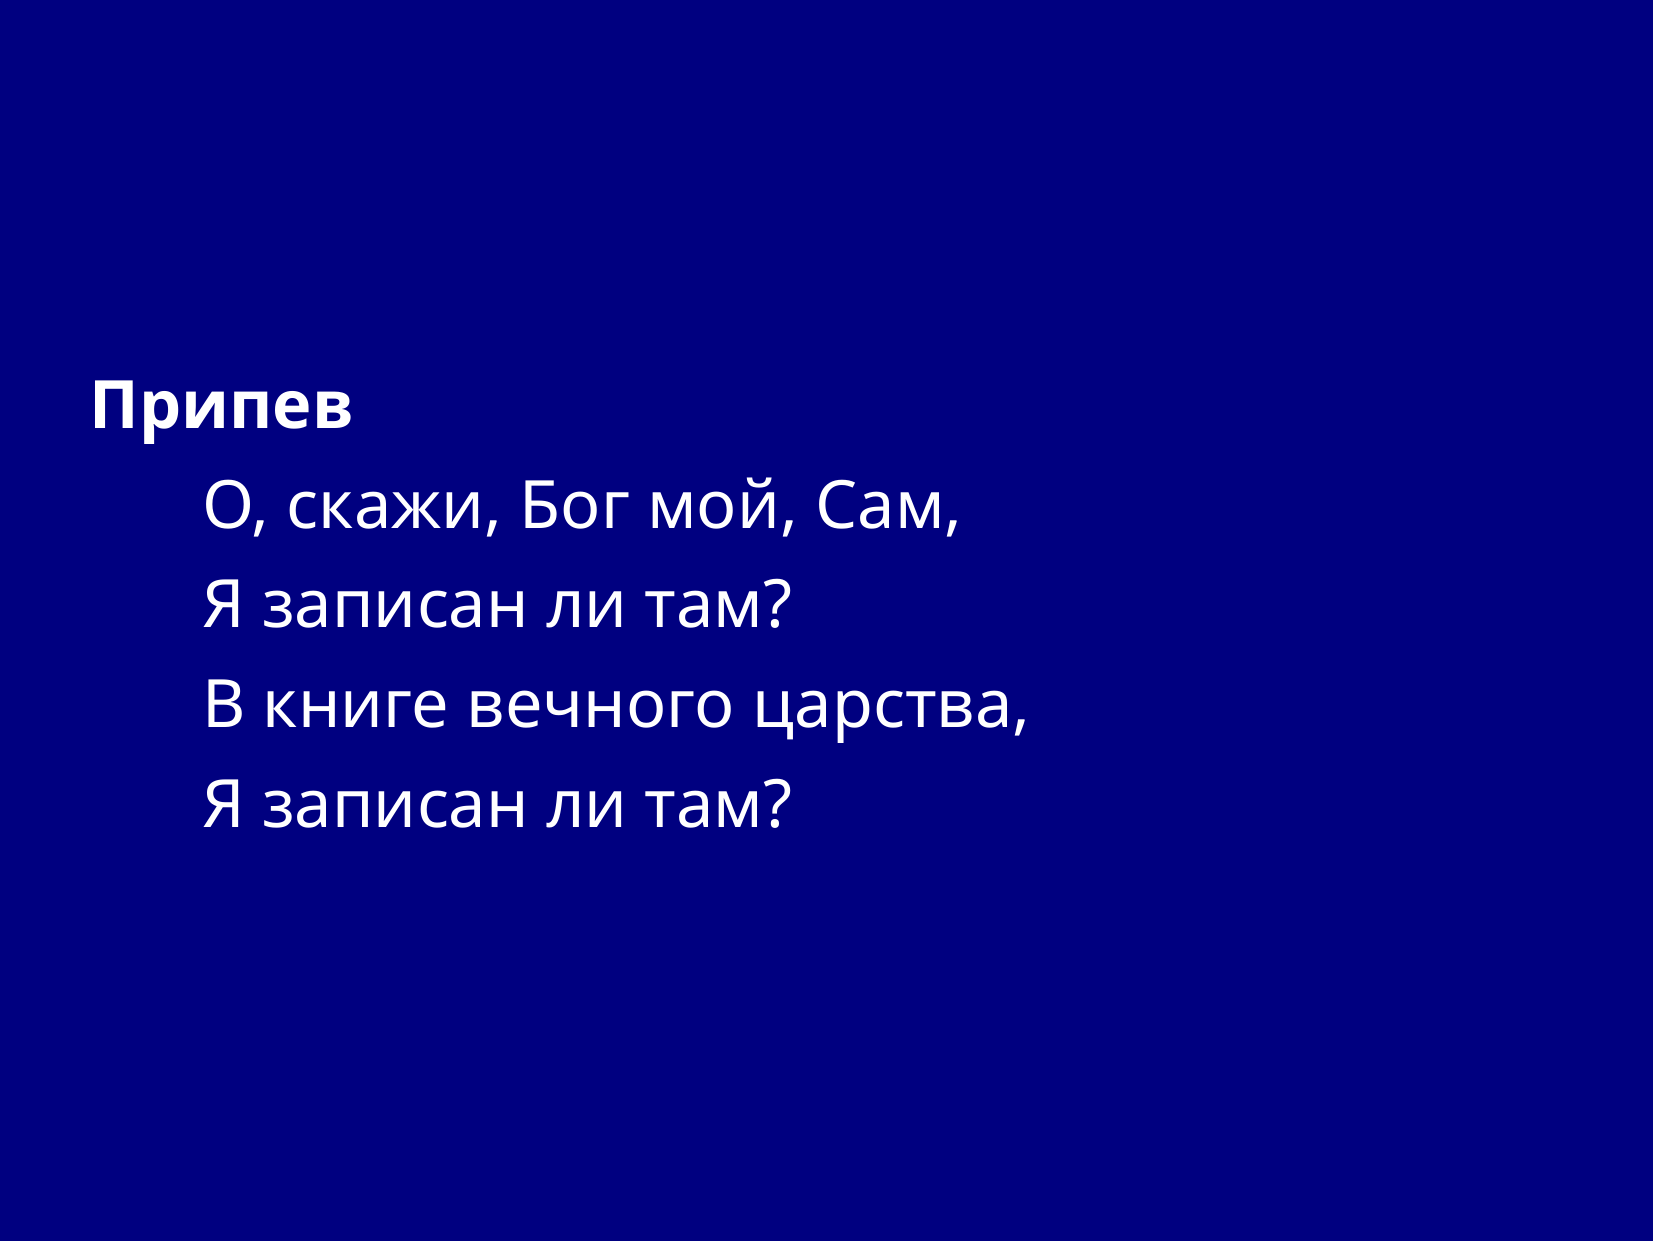

Припев
	О, скажи, Бог мой, Сам,
	Я записан ли там?
	В книге вечного царства,
	Я записан ли там?